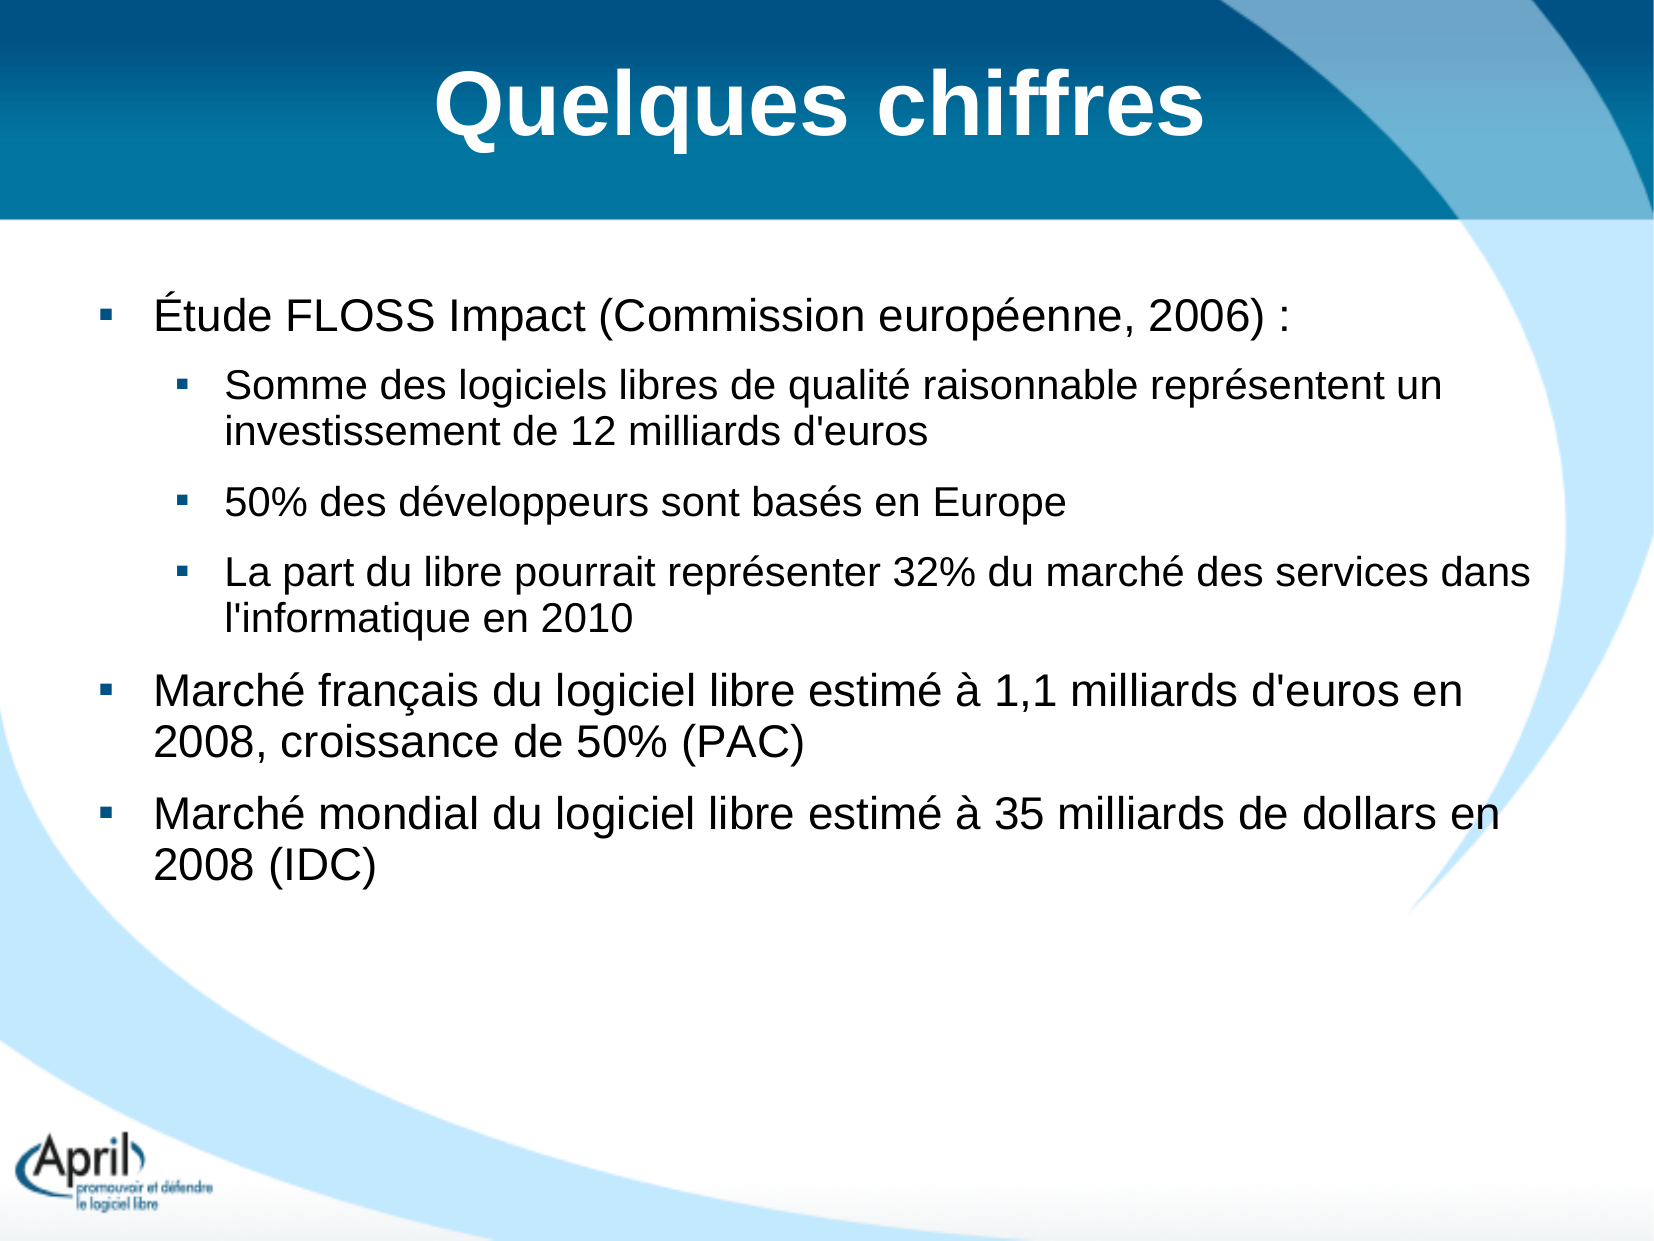

# Quelques chiffres
Étude FLOSS Impact (Commission européenne, 2006) :
Somme des logiciels libres de qualité raisonnable représentent un investissement de 12 milliards d'euros
50% des développeurs sont basés en Europe
La part du libre pourrait représenter 32% du marché des services dans l'informatique en 2010
Marché français du logiciel libre estimé à 1,1 milliards d'euros en 2008, croissance de 50% (PAC)
Marché mondial du logiciel libre estimé à 35 milliards de dollars en 2008 (IDC)